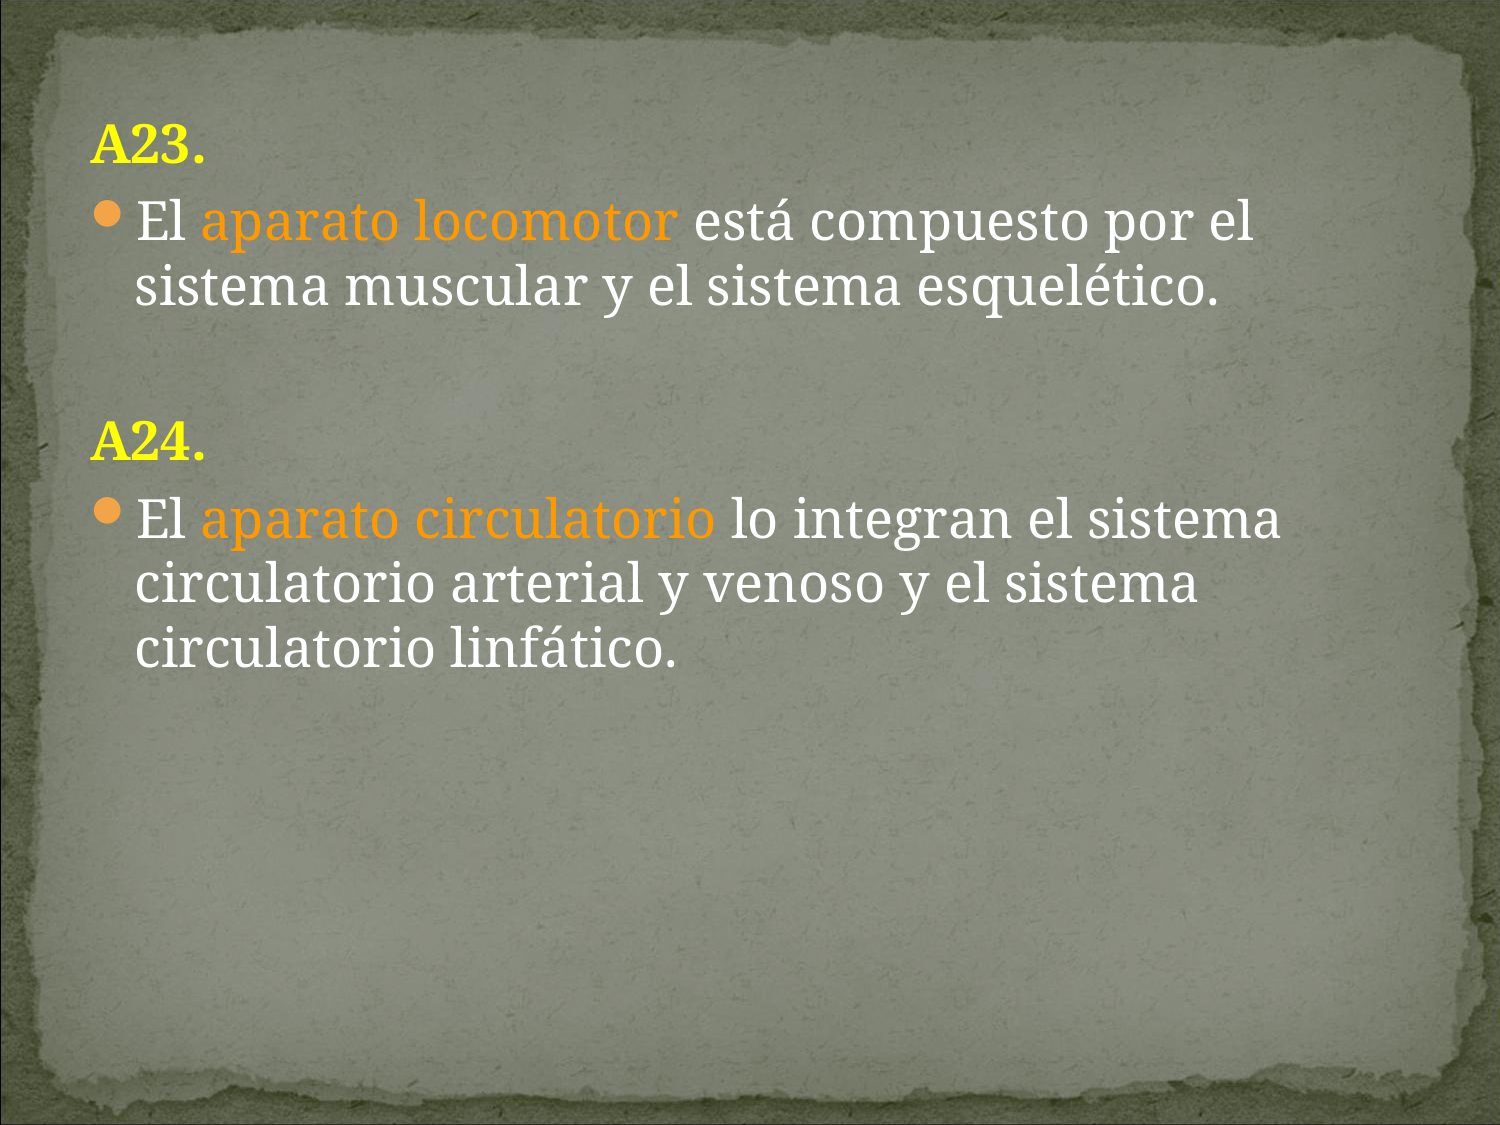

# A23.
El aparato locomotor está compuesto por el sistema muscular y el sistema esquelético.
A24.
El aparato circulatorio lo integran el sistema circulatorio arterial y venoso y el sistema circulatorio linfático.